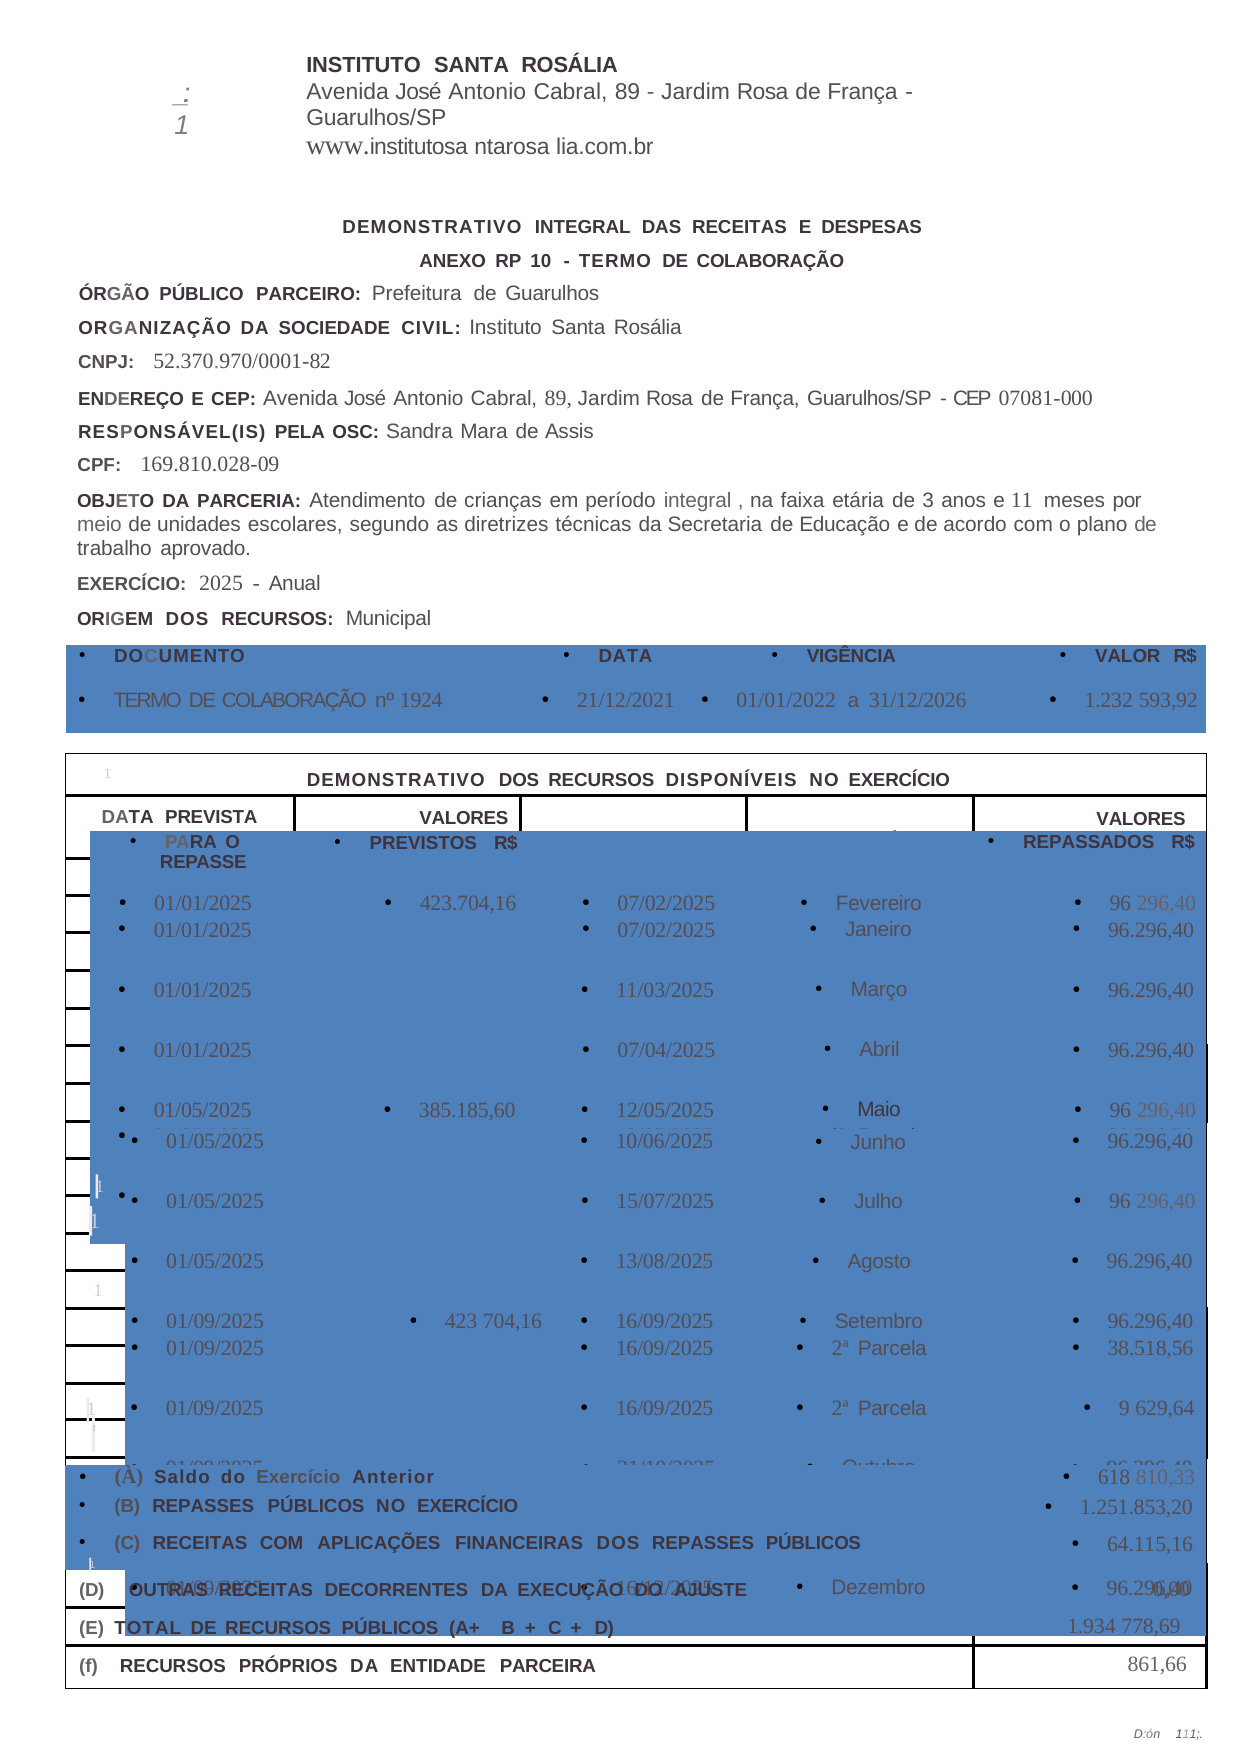

INSTITUTO SANTA ROSÁLIA
Avenida José Antonio Cabral, 89 - Jardim Rosa de França - Guarulhos/SP
www.institutosa ntarosa lia.com.br
_:.1
DEMONSTRATIVO INTEGRAL DAS RECEITAS E DESPESAS ANEXO RP 10 - TERMO DE COLABORAÇÃO
ÓRGÃO PÚBLICO PARCEIRO: Prefeitura de Guarulhos
ORGANIZAÇÃO DA SOCIEDADE CIVIL: Instituto Santa Rosália
CNPJ: 52.370.970/0001-82
ENDEREÇO E CEP: Avenida José Antonio Cabral, 89, Jardim Rosa de França, Guarulhos/SP - CEP 07081-000
RESPONSÁVEL(IS) PELA OSC: Sandra Mara de Assis
CPF: 169.810.028-09
OBJETO DA PARCERIA: Atendimento de crianças em período integral , na faixa etária de 3 anos e 11 meses por meio de unidades escolares, segundo as diretrizes técnicas da Secretaria de Educação e de acordo com o plano de trabalho aprovado.
EXERCÍCIO: 2025 - Anual
ORIGEM DOS RECURSOS: Municipal
| DOCUMENTO | DATA | VIGÊNCIA | VALOR R$ |
| --- | --- | --- | --- |
| TERMO DE COLABORAÇÃO nº 1924 | 21/12/2021 | 01/01/2022 a 31/12/2026 | 1.232.593,92 |
1
DEMONSTRATIVO DOS RECURSOS DISPONÍVEIS NO EXERCÍCIO
DATA PREVISTA
VALORES
VALORES
DATA DO REPASSE	Nº DOC. CRÉDITO
| PARA O REPASSE | PREVISTOS R$ | | | REPASSADOS R$ |
| --- | --- | --- | --- | --- |
| 01/01/2025 | 423.704,16 | 07/02/2025 | Fevereiro | 96.296,40 |
| 01/01/2025 | | 07/02/2025 | Janeiro | 96.296,40 |
| 01/01/2025 | | 11/03/2025 | Março | 96.296,40 |
| 01/01/2025 | | 07/04/2025 | Abril | 96.296,40 |
| 01/05/2025 | 385.185,60 | 12/05/2025 | Maio | 96.296,40 |
| 01/05/2025 | | 12/05/2025 | lª Parcela | 38.518,56 |
| 01/05/2025 | | 12/05/2025 | lª Parcela | 9.629,64 |
| 01/05/2025 | | 10/06/2025 | Junho | 96.296,40 |
| --- | --- | --- | --- | --- |
| 01/05/2025 | | 15/07/2025 | Julho | 96.296,40 |
| 01/05/2025 | | 13/08/2025 | Agosto | 96.296,40 |
| 01/09/2025 | 423.704,16 | 16/09/2025 | Setembro | 96.296,40 |
| 01/09/2025 | | 16/09/2025 | 2ª Parcela | 38.518,56 |
| 01/09/2025 | | 16/09/2025 | 2ª Parcela | 9.629,64 |
| 01/09/2025 | | 21/10/2025 | Outubro | 96.296,40 |
| 01/09/2025 | | 18/11/2025 | Novembro | 96.296,40 |
| 01/09/2025 | | 16/12/2025 | Dezembro | 96.296,40 |
1
1
1
1
'
| (À) Saldo do Exercício Anterior | 618.810,33 |
| --- | --- |
| (B) REPASSES PÚBLICOS NO EXERCÍCIO | 1.251.853,20 |
| (C) RECEITAS COM APLICAÇÕES FINANCEIRAS DOS REPASSES PÚBLICOS | 64.115,16 |
1
0,00
(D) OUTRAS RECEITAS DECORRENTES DA EXECUÇÃO DO AJUSTE
1.934.778,69
(E) TOTAL DE RECURSOS PÚBLICOS (A+ B + C + D)
861,66
(f) RECURSOS PRÓPRIOS DA ENTIDADE PARCEIRA
D:ón 111;.